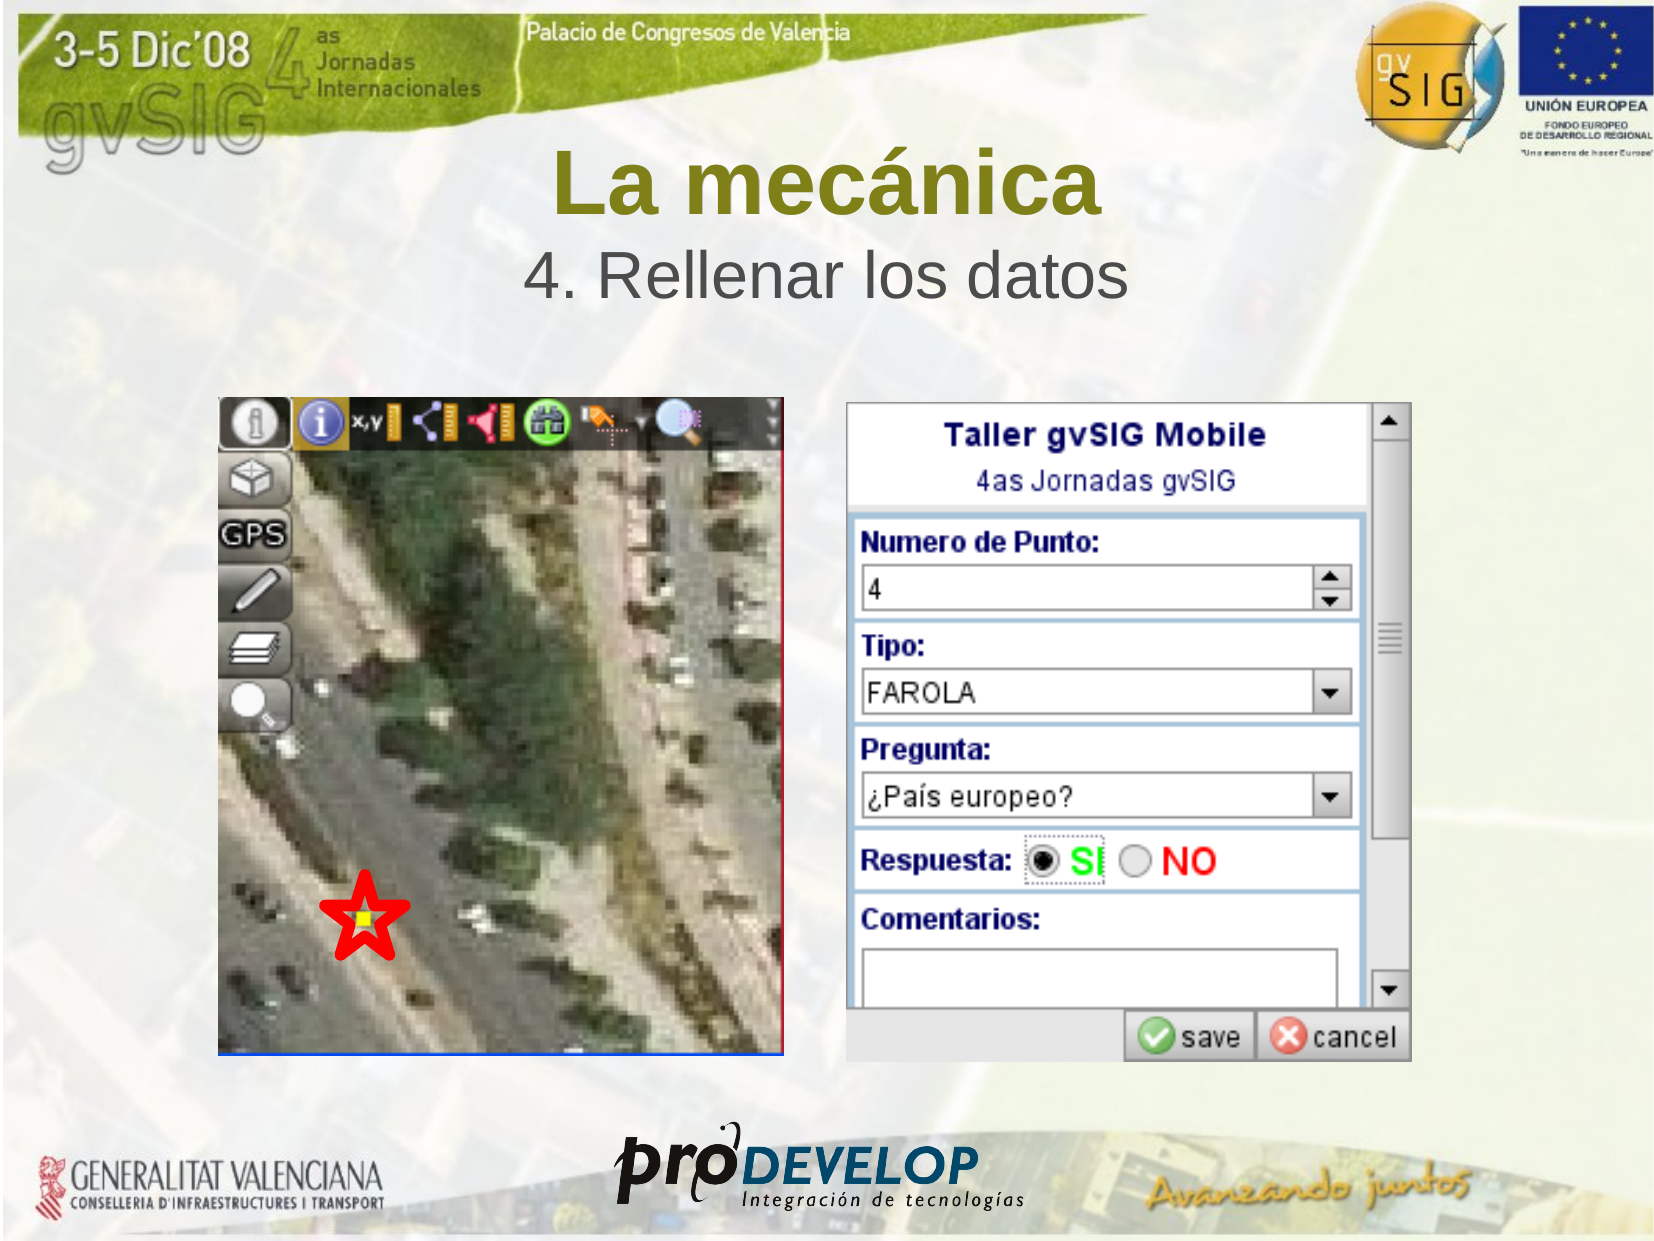

# La mecánica
4. Rellenar los datos